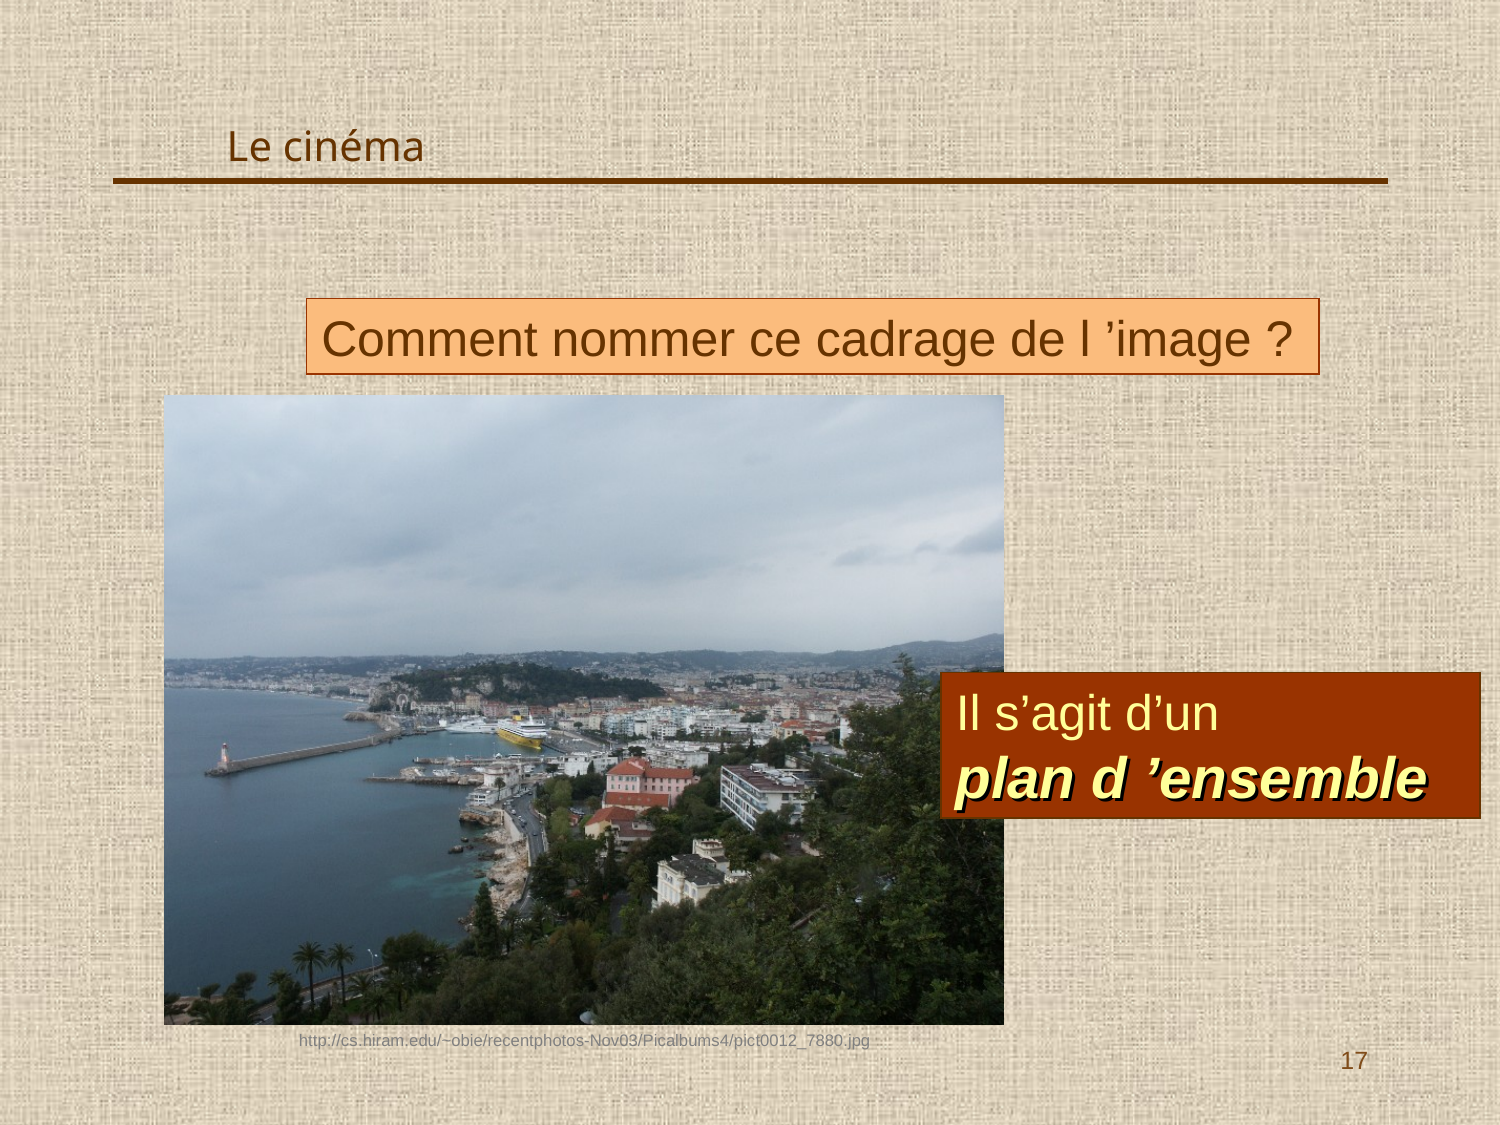

Le cinéma
Comment nommer ce cadrage de l ’image ?
http://cs.hiram.edu/~obie/recentphotos-Nov03/Picalbums4/pict0012_7880.jpg
Il s’agit d’un
plan d ’ensemble
17